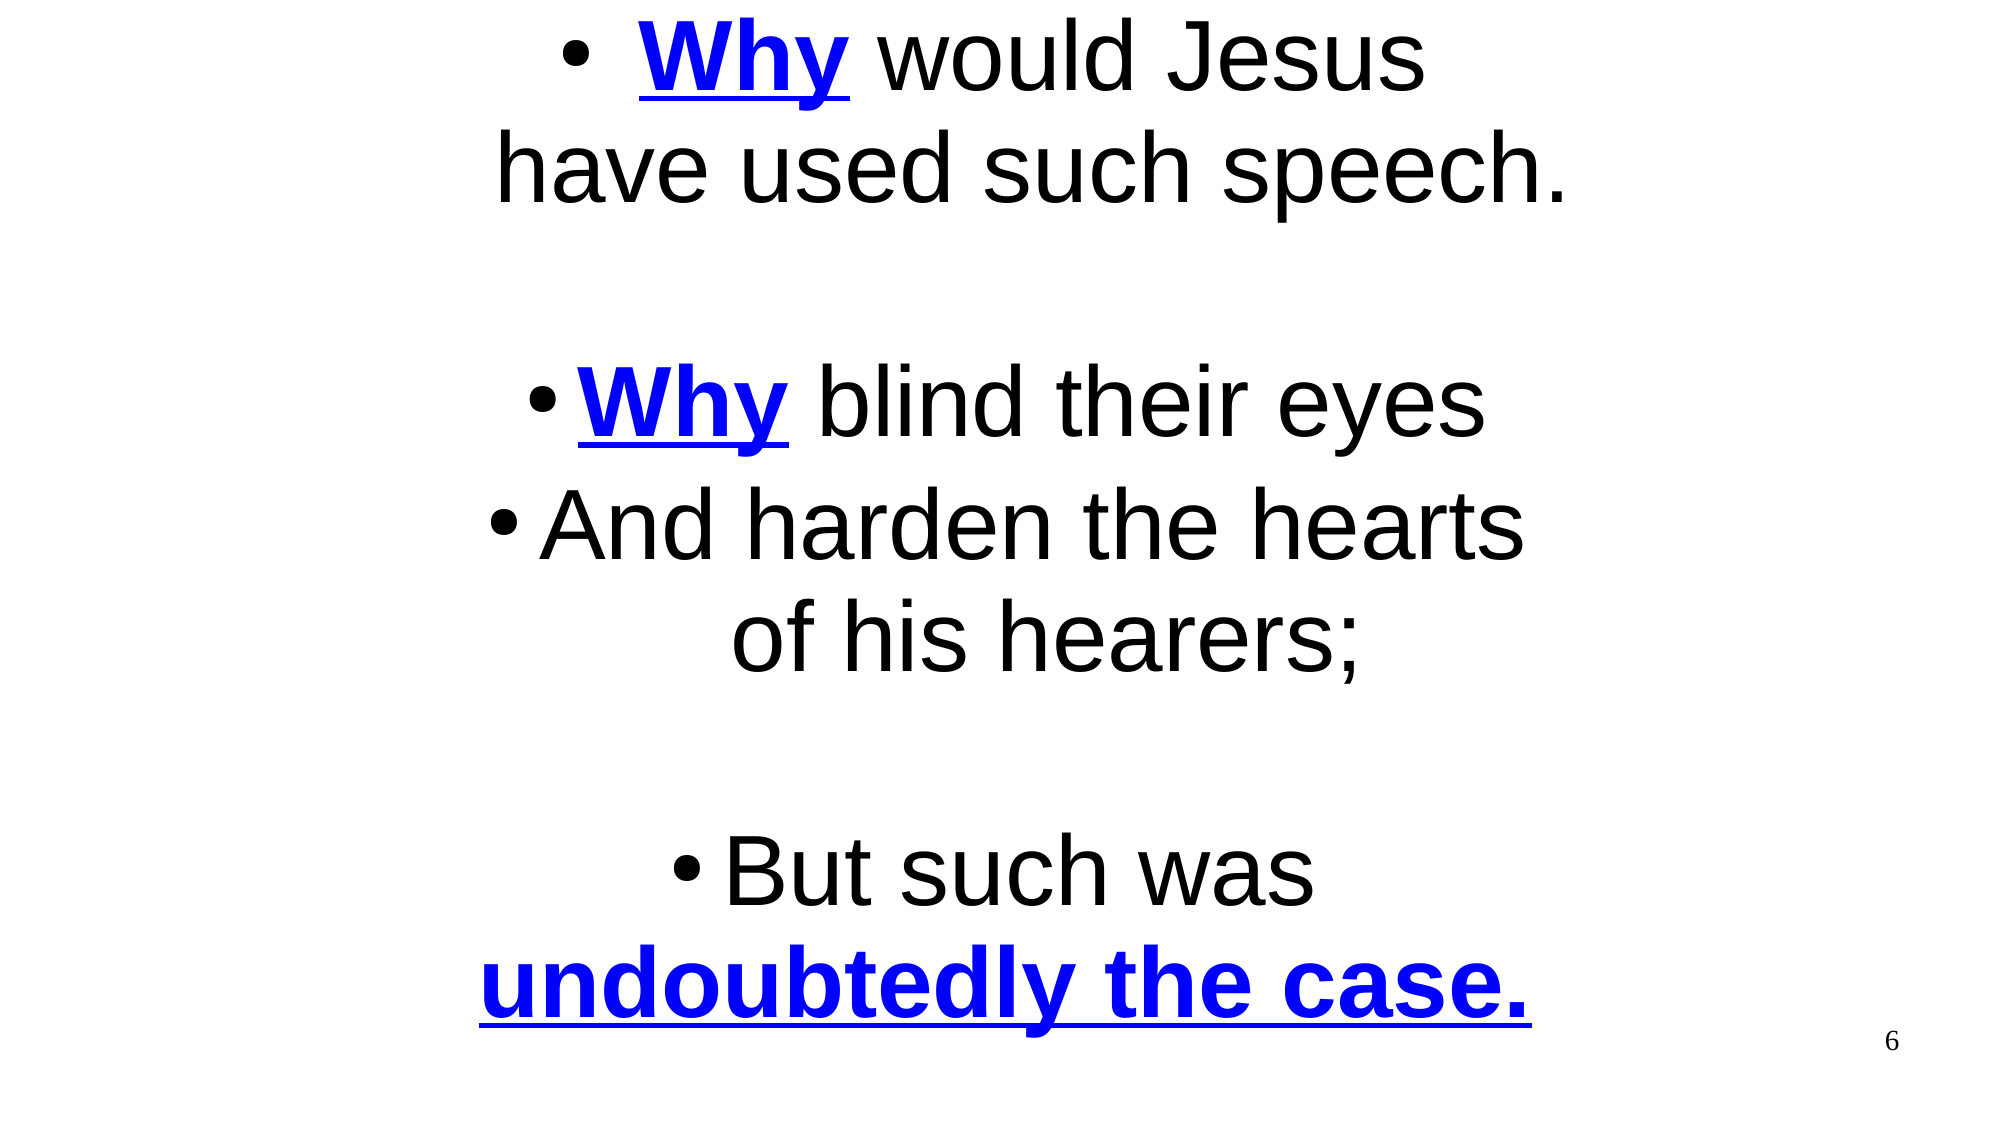

# Why would Jesus have used such speech.
Why blind their eyes
And harden the hearts
 of his hearers;
But such was
undoubtedly the case.
6